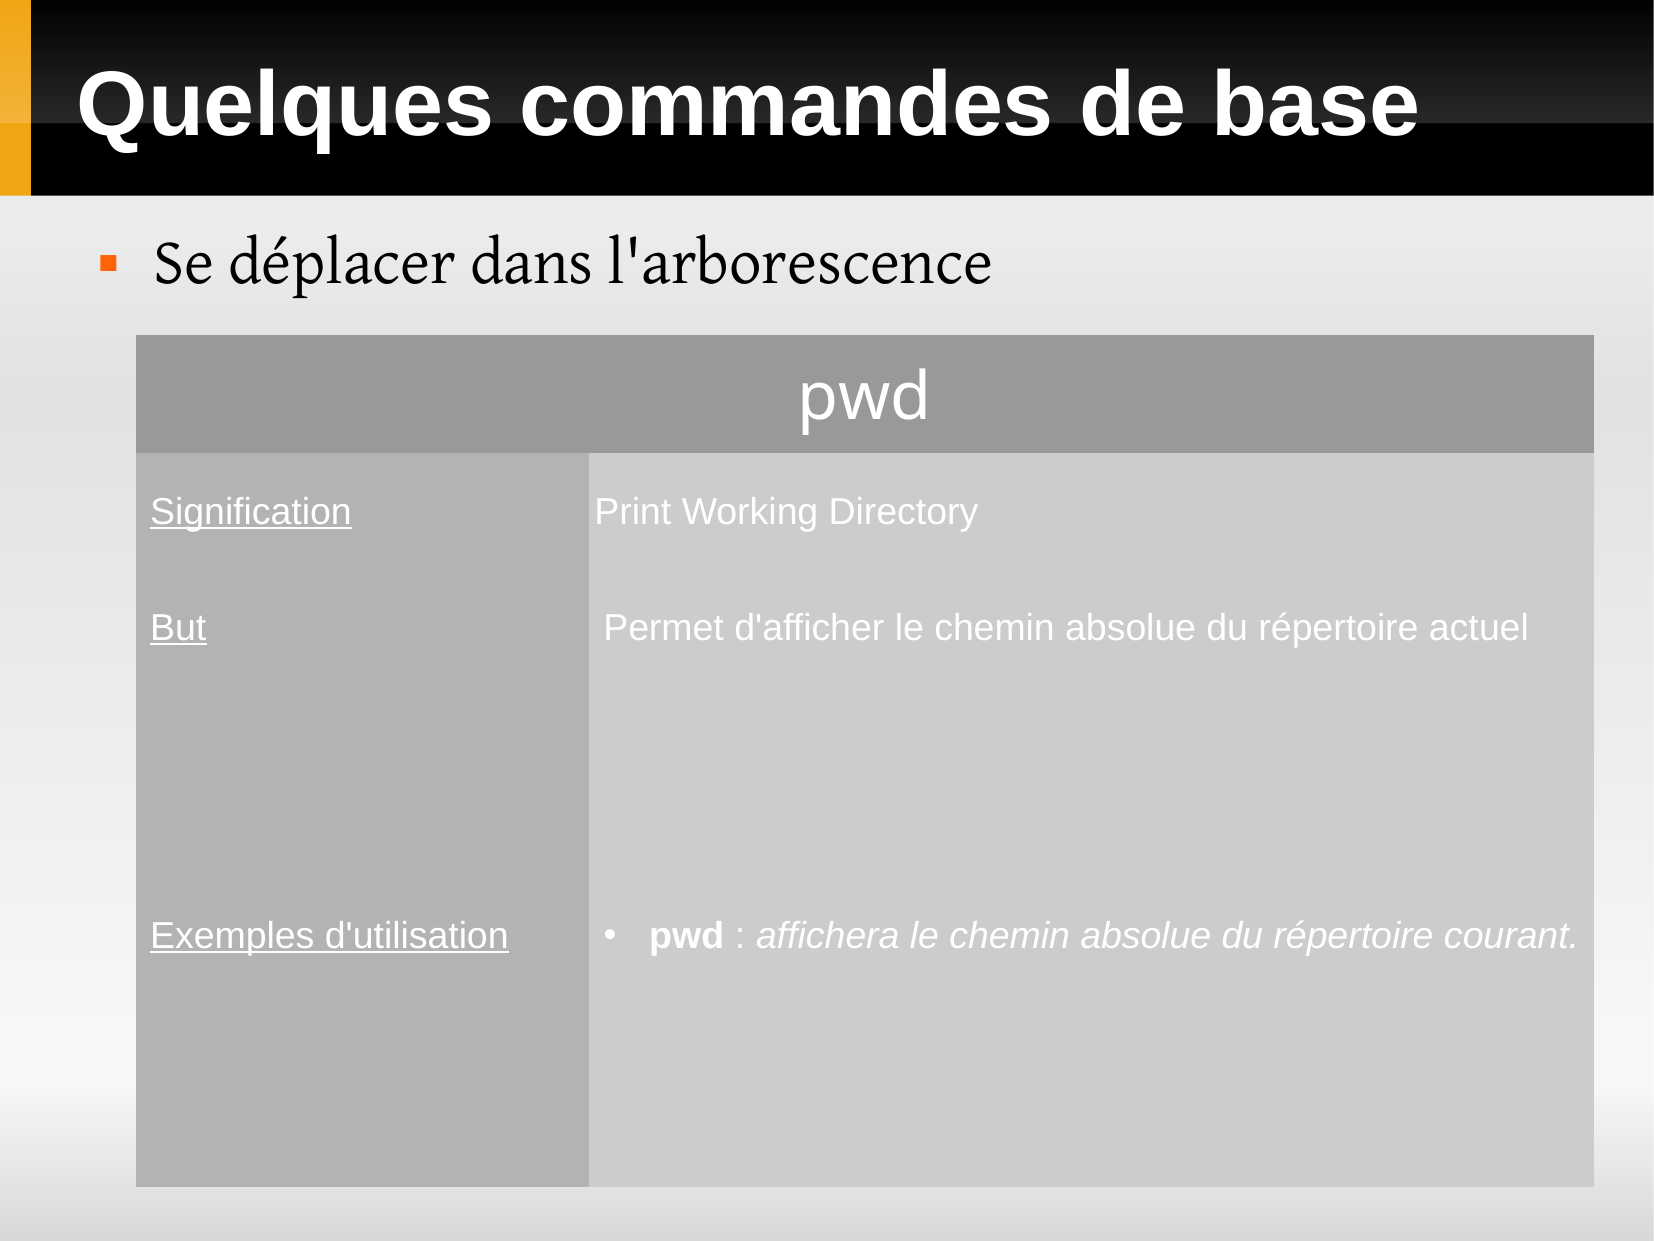

# Quelques commandes de base
Se déplacer dans l'arborescence
| pwd | |
| --- | --- |
| Signification | Print Working Directory |
| But | Permet d'afficher le chemin absolue du répertoire actuel |
| Exemples d'utilisation | pwd : affichera le chemin absolue du répertoire courant. |